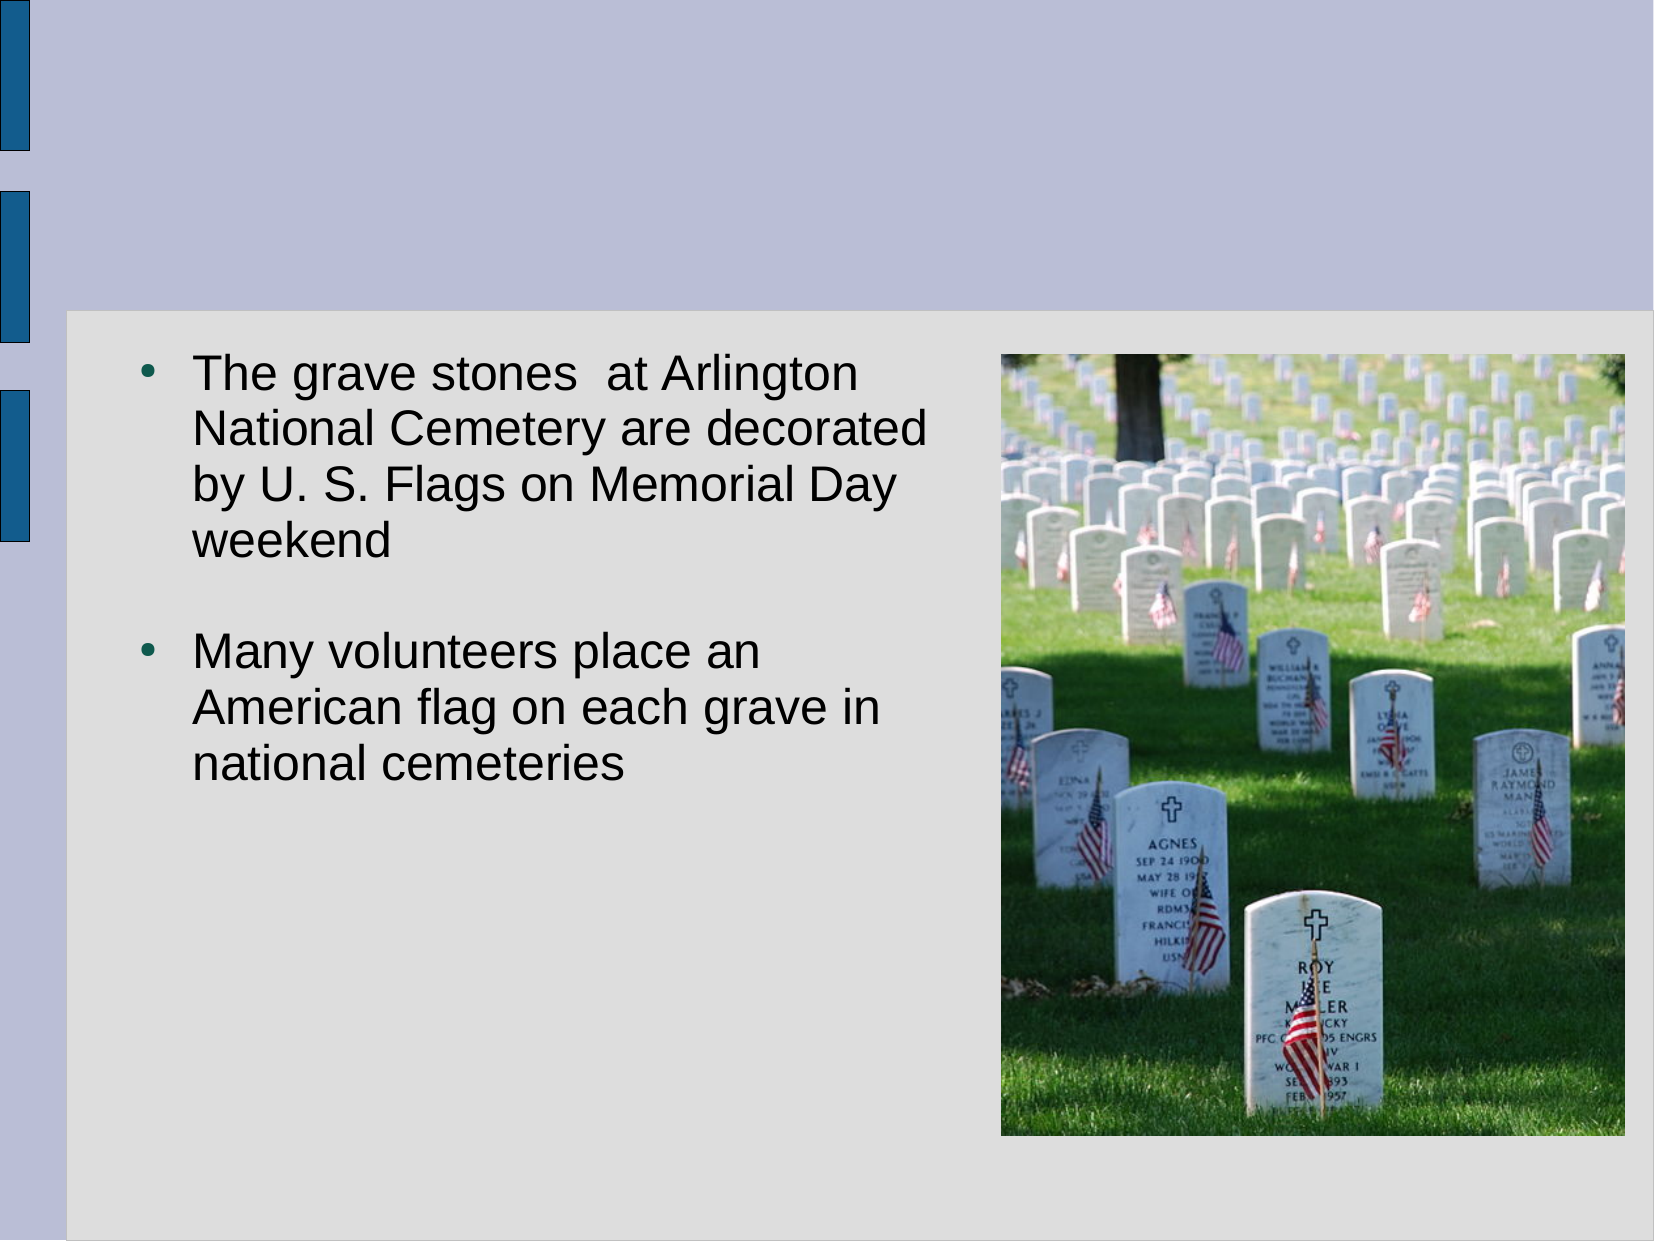

# The grave stones at Arlington National Cemetery are decorated by U. S. Flags on Memorial Day weekend
Many volunteers place an American flag on each grave in national cemeteries